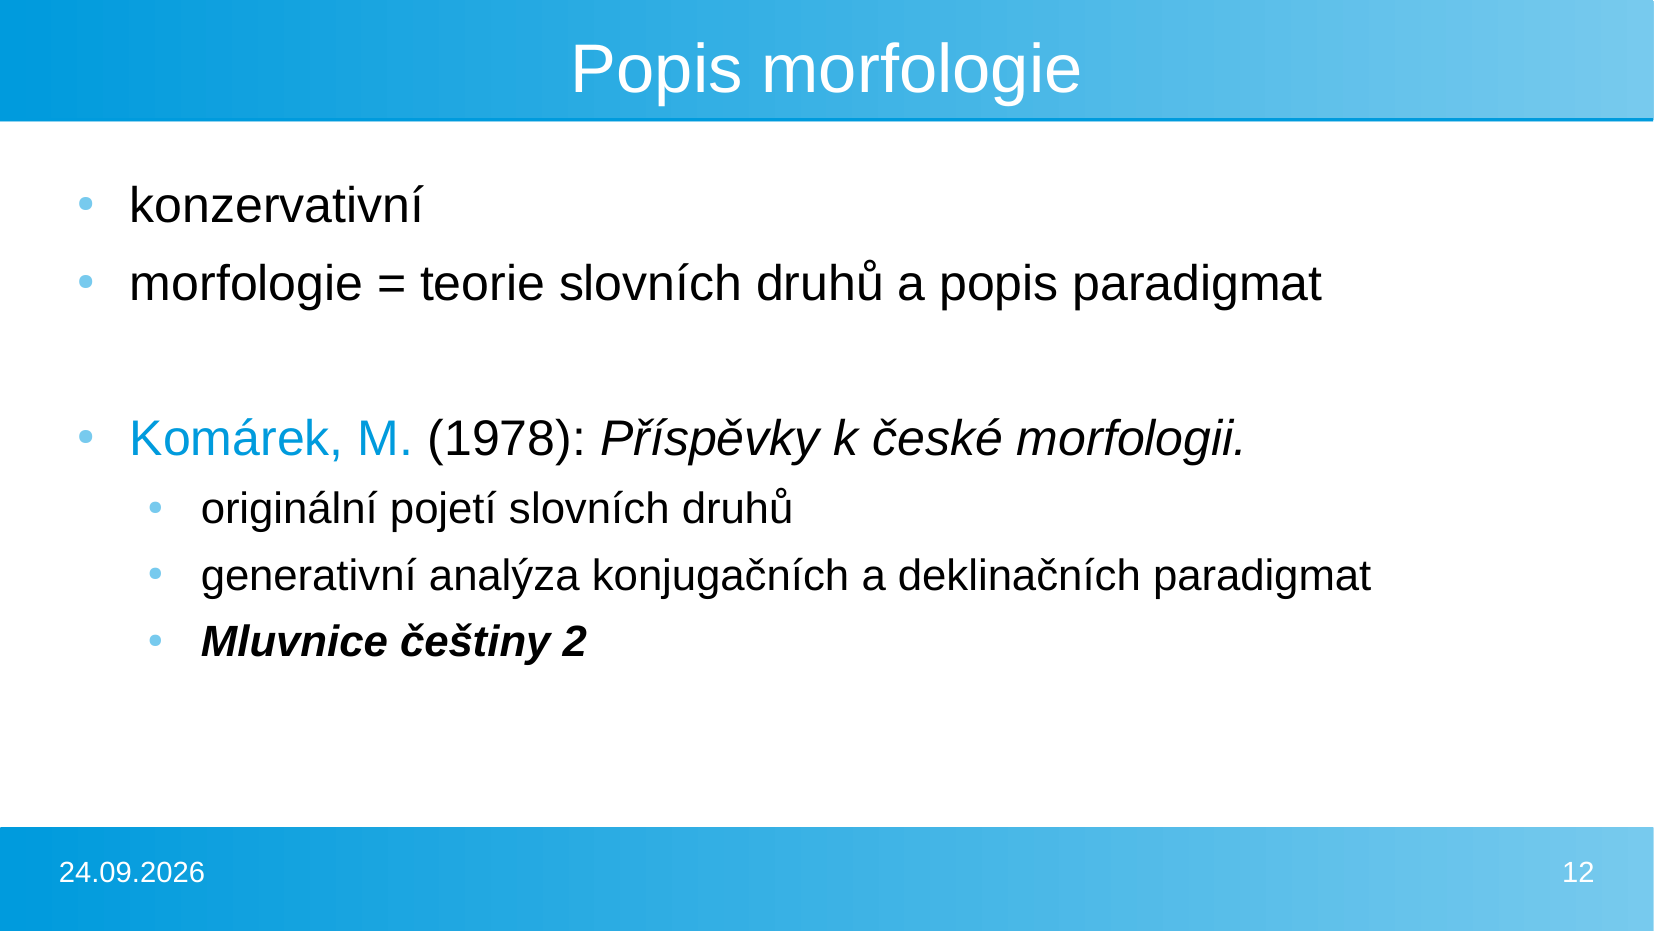

# Popis morfologie
konzervativní
morfologie = teorie slovních druhů a popis paradigmat
Komárek, M. (1978): Příspěvky k české morfologii.
originální pojetí slovních druhů
generativní analýza konjugačních a deklinačních paradigmat
Mluvnice češtiny 2
12